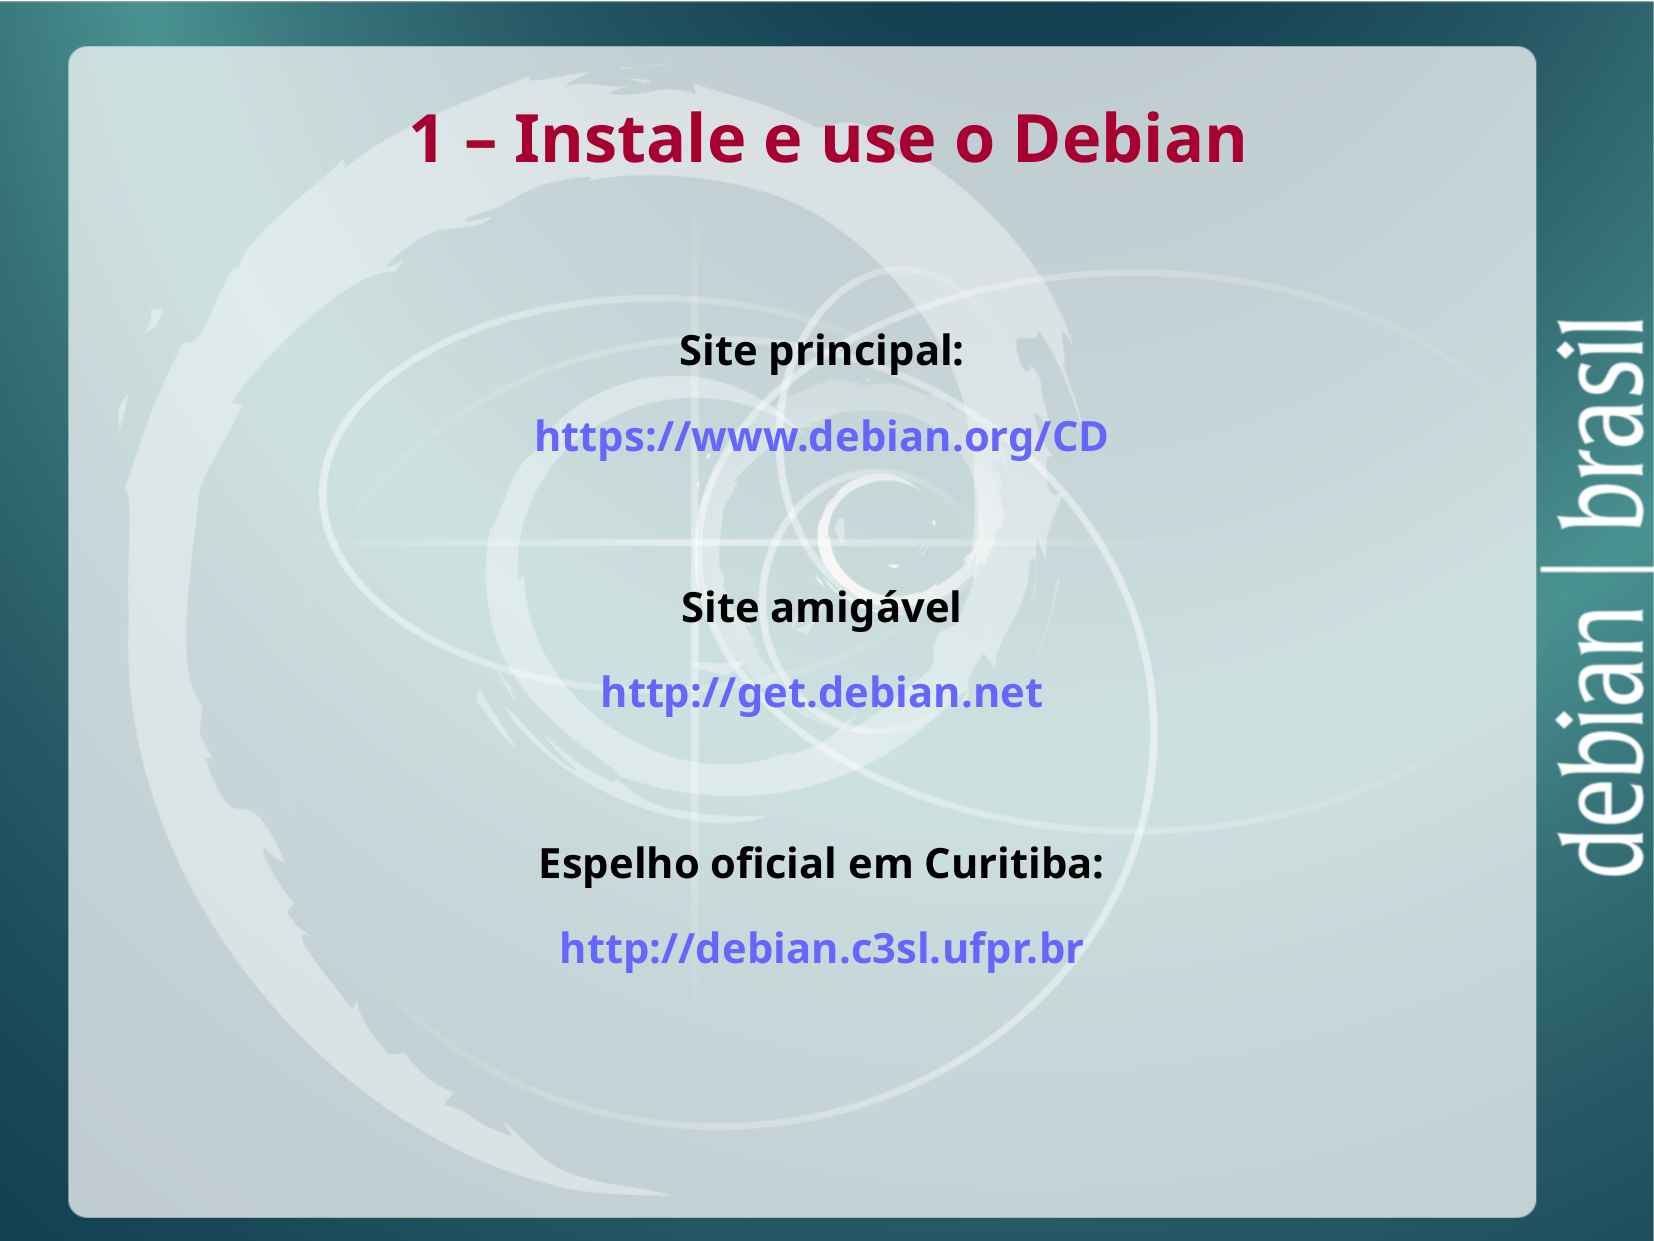

1 – Instale e use o Debian
Site principal:
https://www.debian.org/CD
Site amigável
http://get.debian.net
Espelho oficial em Curitiba:
http://debian.c3sl.ufpr.br